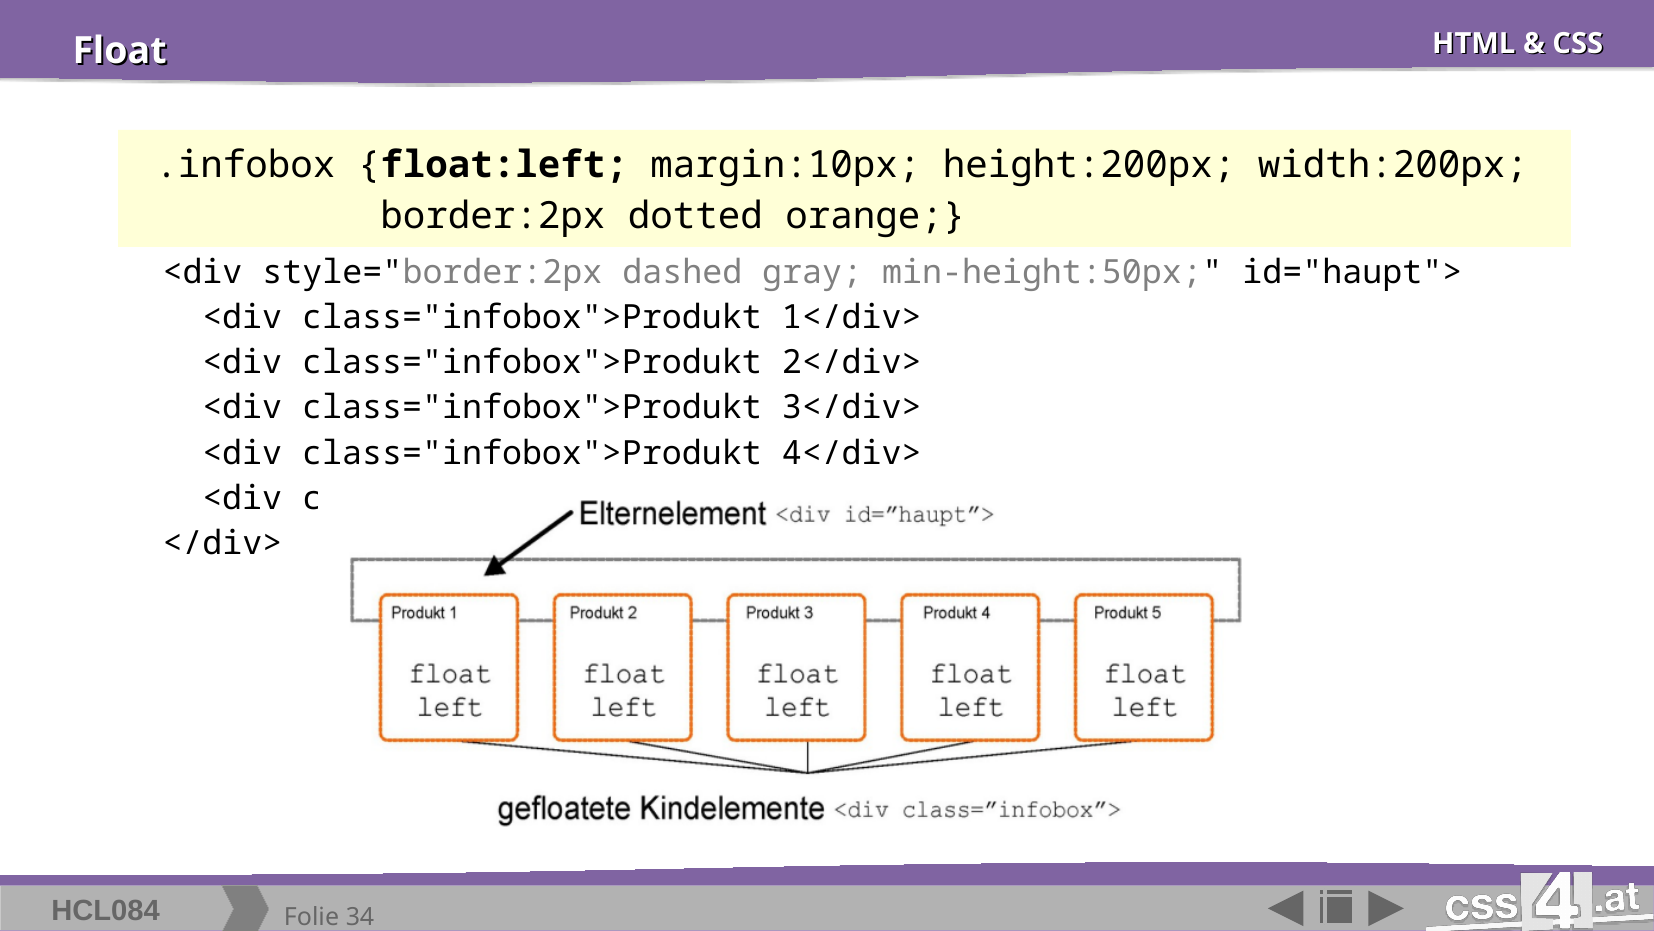

HTML & CSS
Float
 .infobox {float:left; margin:10px; height:200px; width:200px;
 border:2px dotted orange;}
<div style="border:2px dashed gray; min-height:50px;" id="haupt">
 <div class="infobox">Produkt 1</div>
 <div class="infobox">Produkt 2</div>
 <div class="infobox">Produkt 3</div>
 <div class="infobox">Produkt 4</div>
 <div class="infobox">Produkt 5</div>
</div>
HCL084
Folie